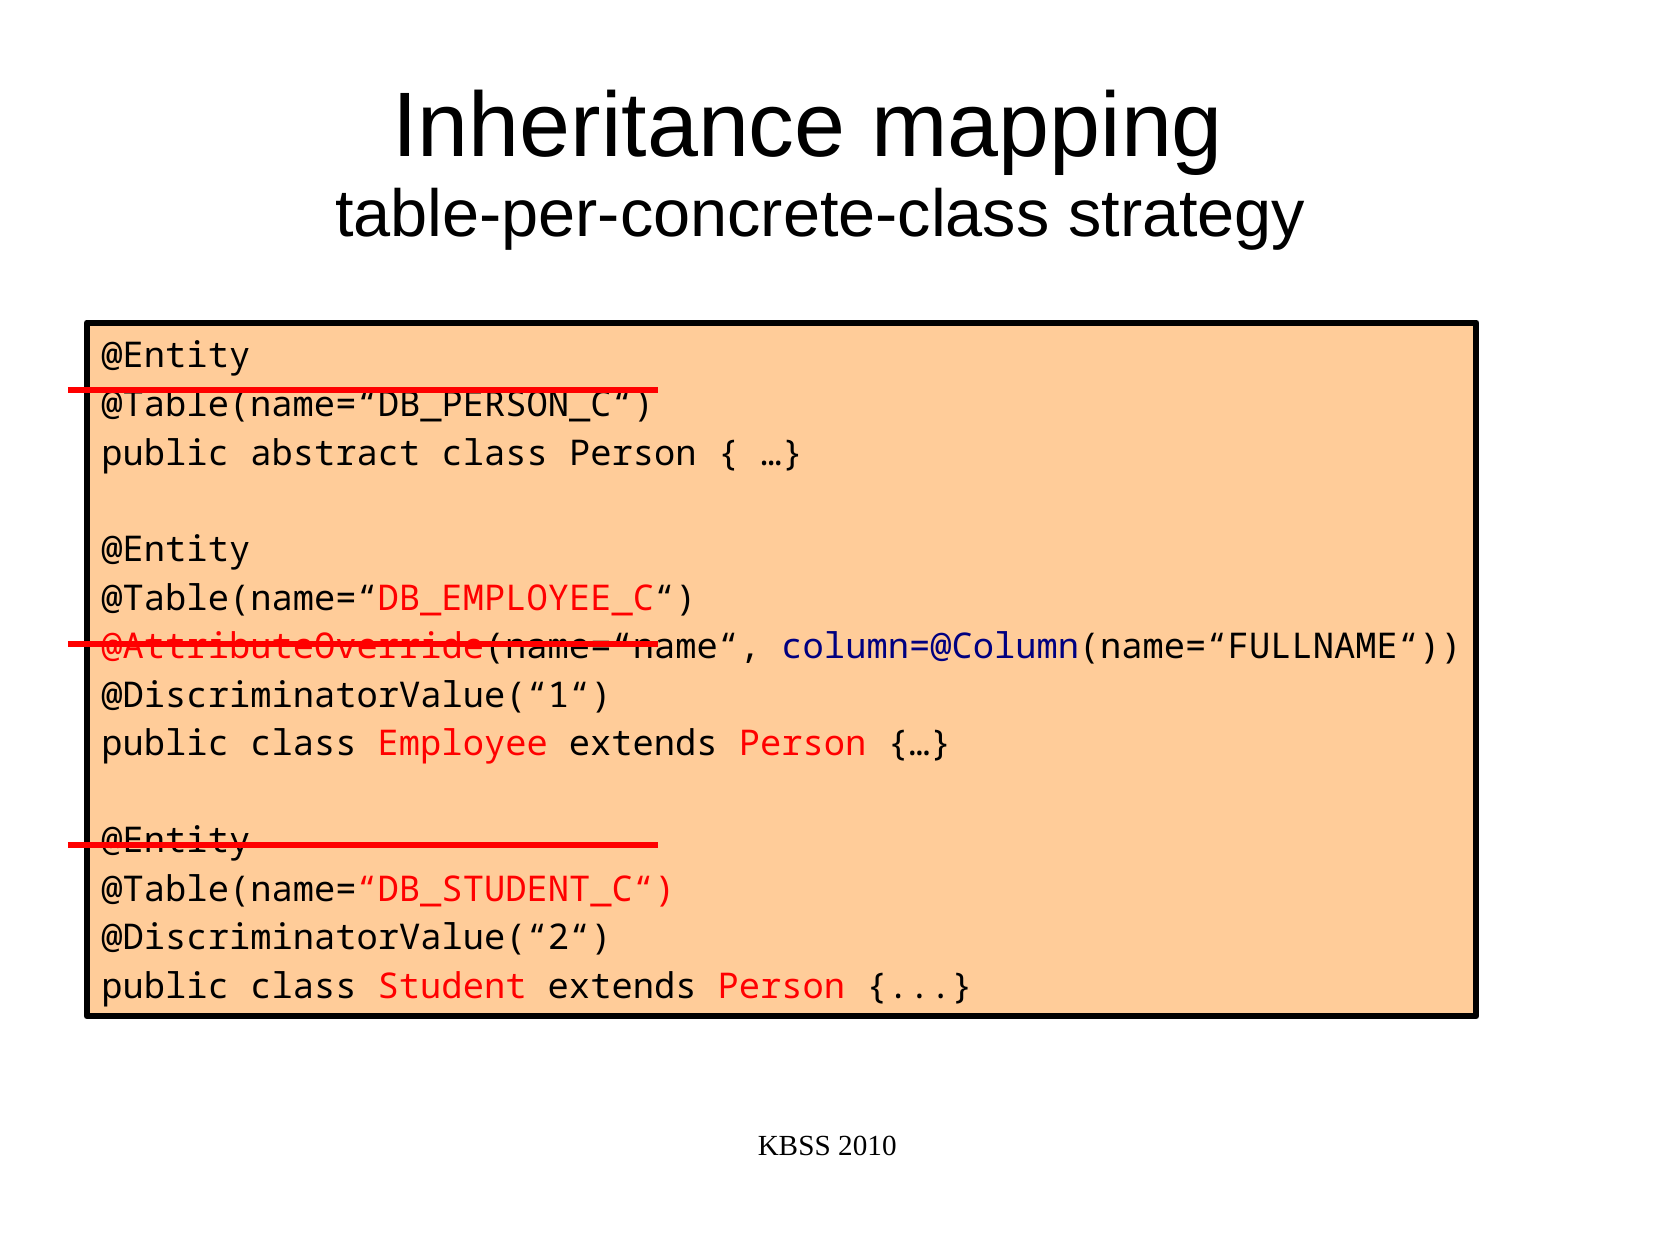

# Inheritance mapping table-per-concrete-class strategy
@Entity
@Table(name=“DB_PERSON_C“)
public abstract class Person { …}
@Entity
@Table(name=“DB_EMPLOYEE_C“)
@AttributeOverride(name=“name“, column=@Column(name=“FULLNAME“))
@DiscriminatorValue(“1“)
public class Employee extends Person {…}
@Entity
@Table(name=“DB_STUDENT_C“)
@DiscriminatorValue(“2“)
public class Student extends Person {...}
KBSS 2010